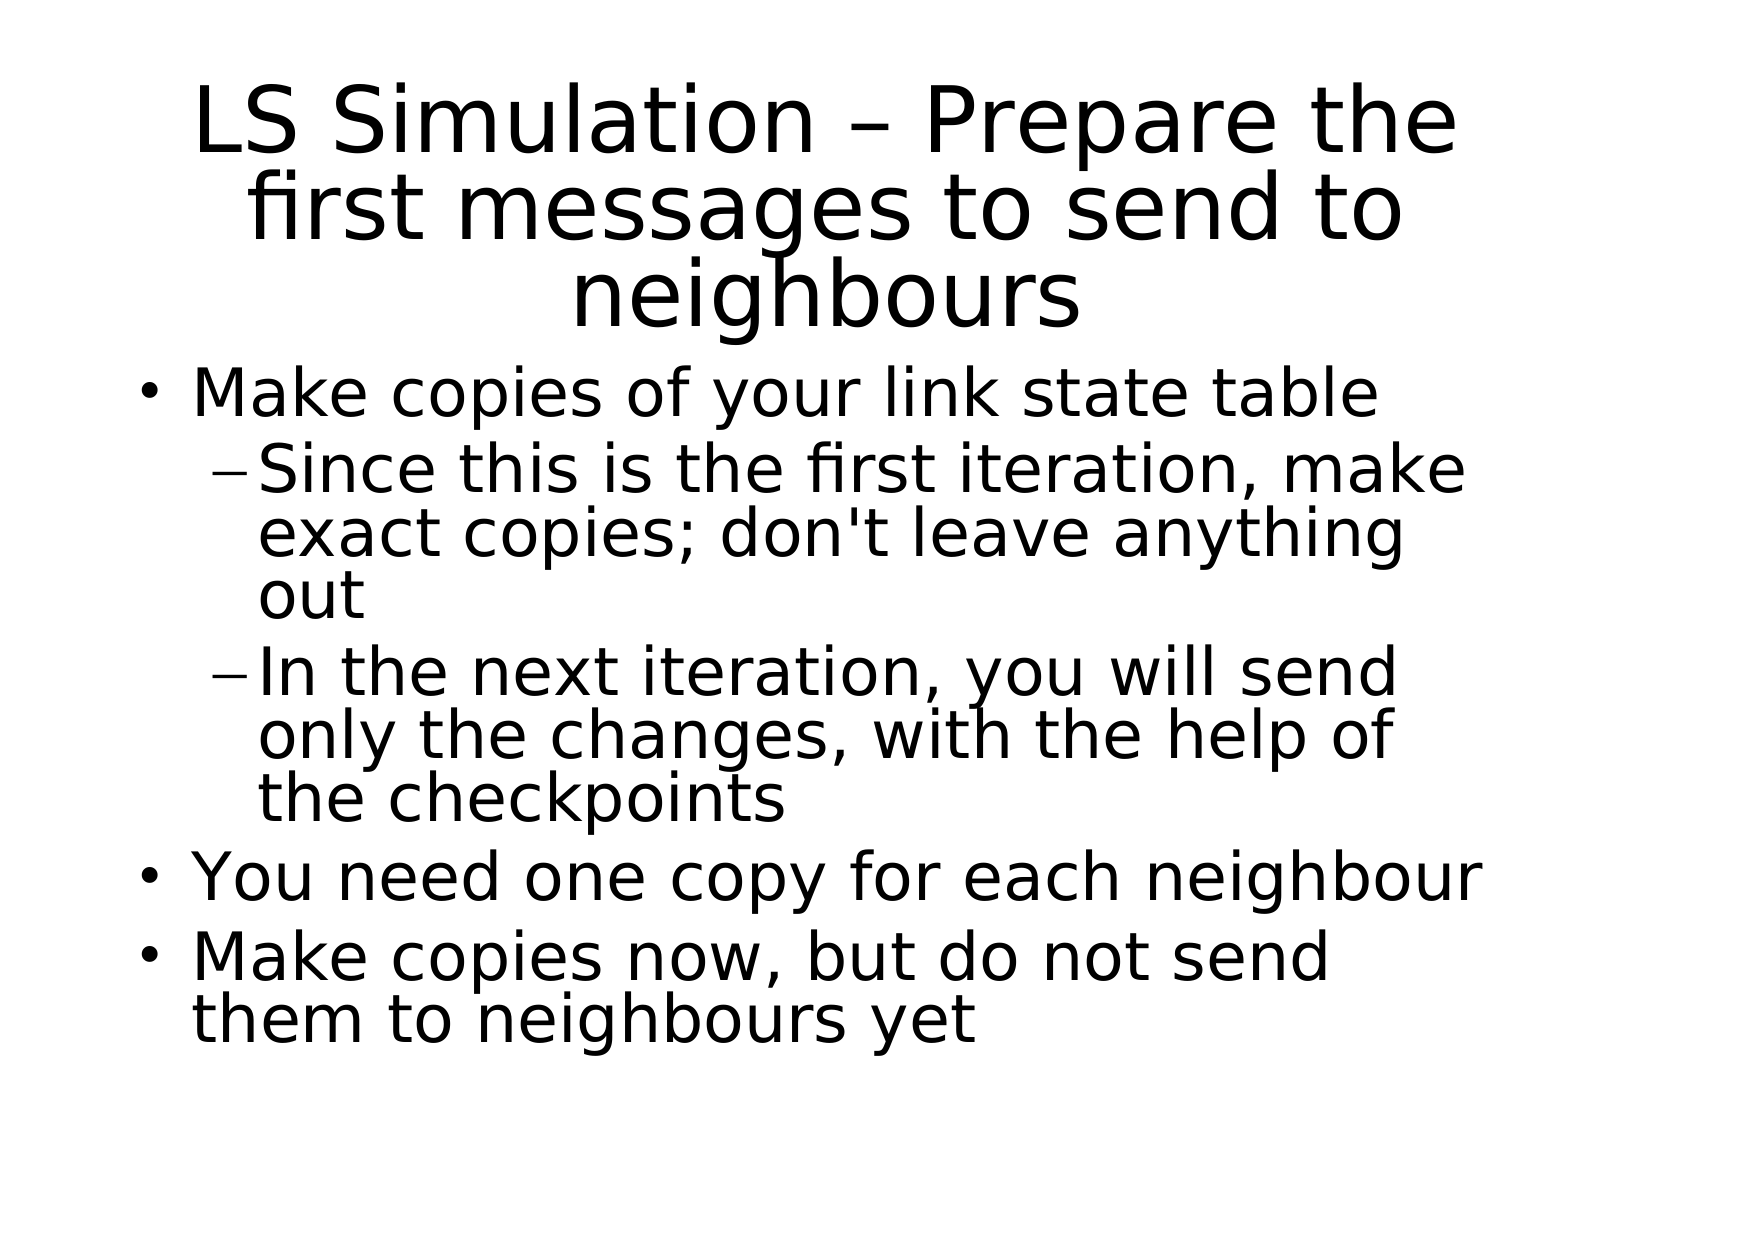

# LS Simulation – Prepare the first messages to send to neighbours
Make copies of your link state table
Since this is the first iteration, make exact copies; don't leave anything out
In the next iteration, you will send only the changes, with the help of the checkpoints
You need one copy for each neighbour
Make copies now, but do not send them to neighbours yet